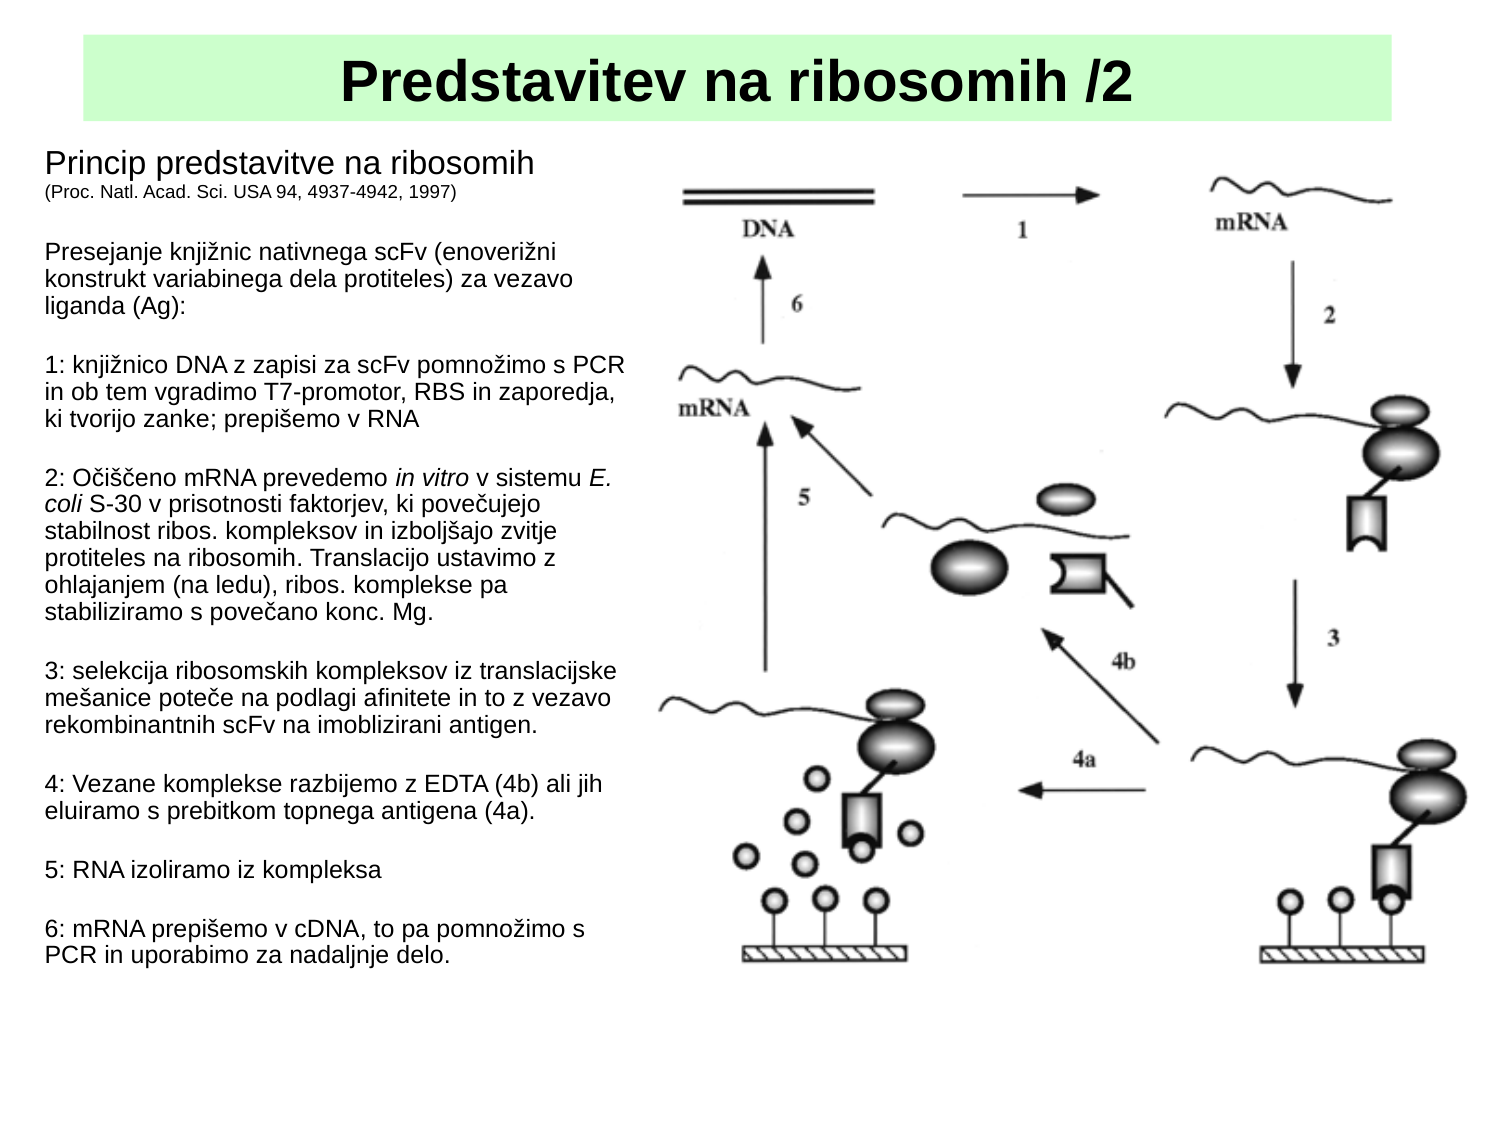

# Predstavitev na ribosomih /2
Princip predstavitve na ribosomih
(Proc. Natl. Acad. Sci. USA 94, 4937-4942, 1997)
Presejanje knjižnic nativnega scFv (enoverižni konstrukt variabinega dela protiteles) za vezavo liganda (Ag):
1: knjižnico DNA z zapisi za scFv pomnožimo s PCR in ob tem vgradimo T7-promotor, RBS in zaporedja, ki tvorijo zanke; prepišemo v RNA
2: Očiščeno mRNA prevedemo in vitro v sistemu E. coli S-30 v prisotnosti faktorjev, ki povečujejo stabilnost ribos. kompleksov in izboljšajo zvitje protiteles na ribosomih. Translacijo ustavimo z ohlajanjem (na ledu), ribos. komplekse pa stabiliziramo s povečano konc. Mg.
3: selekcija ribosomskih kompleksov iz translacijske mešanice poteče na podlagi afinitete in to z vezavo rekombinantnih scFv na imoblizirani antigen.
4: Vezane komplekse razbijemo z EDTA (4b) ali jih eluiramo s prebitkom topnega antigena (4a).
5: RNA izoliramo iz kompleksa
6: mRNA prepišemo v cDNA, to pa pomnožimo s PCR in uporabimo za nadaljnje delo.